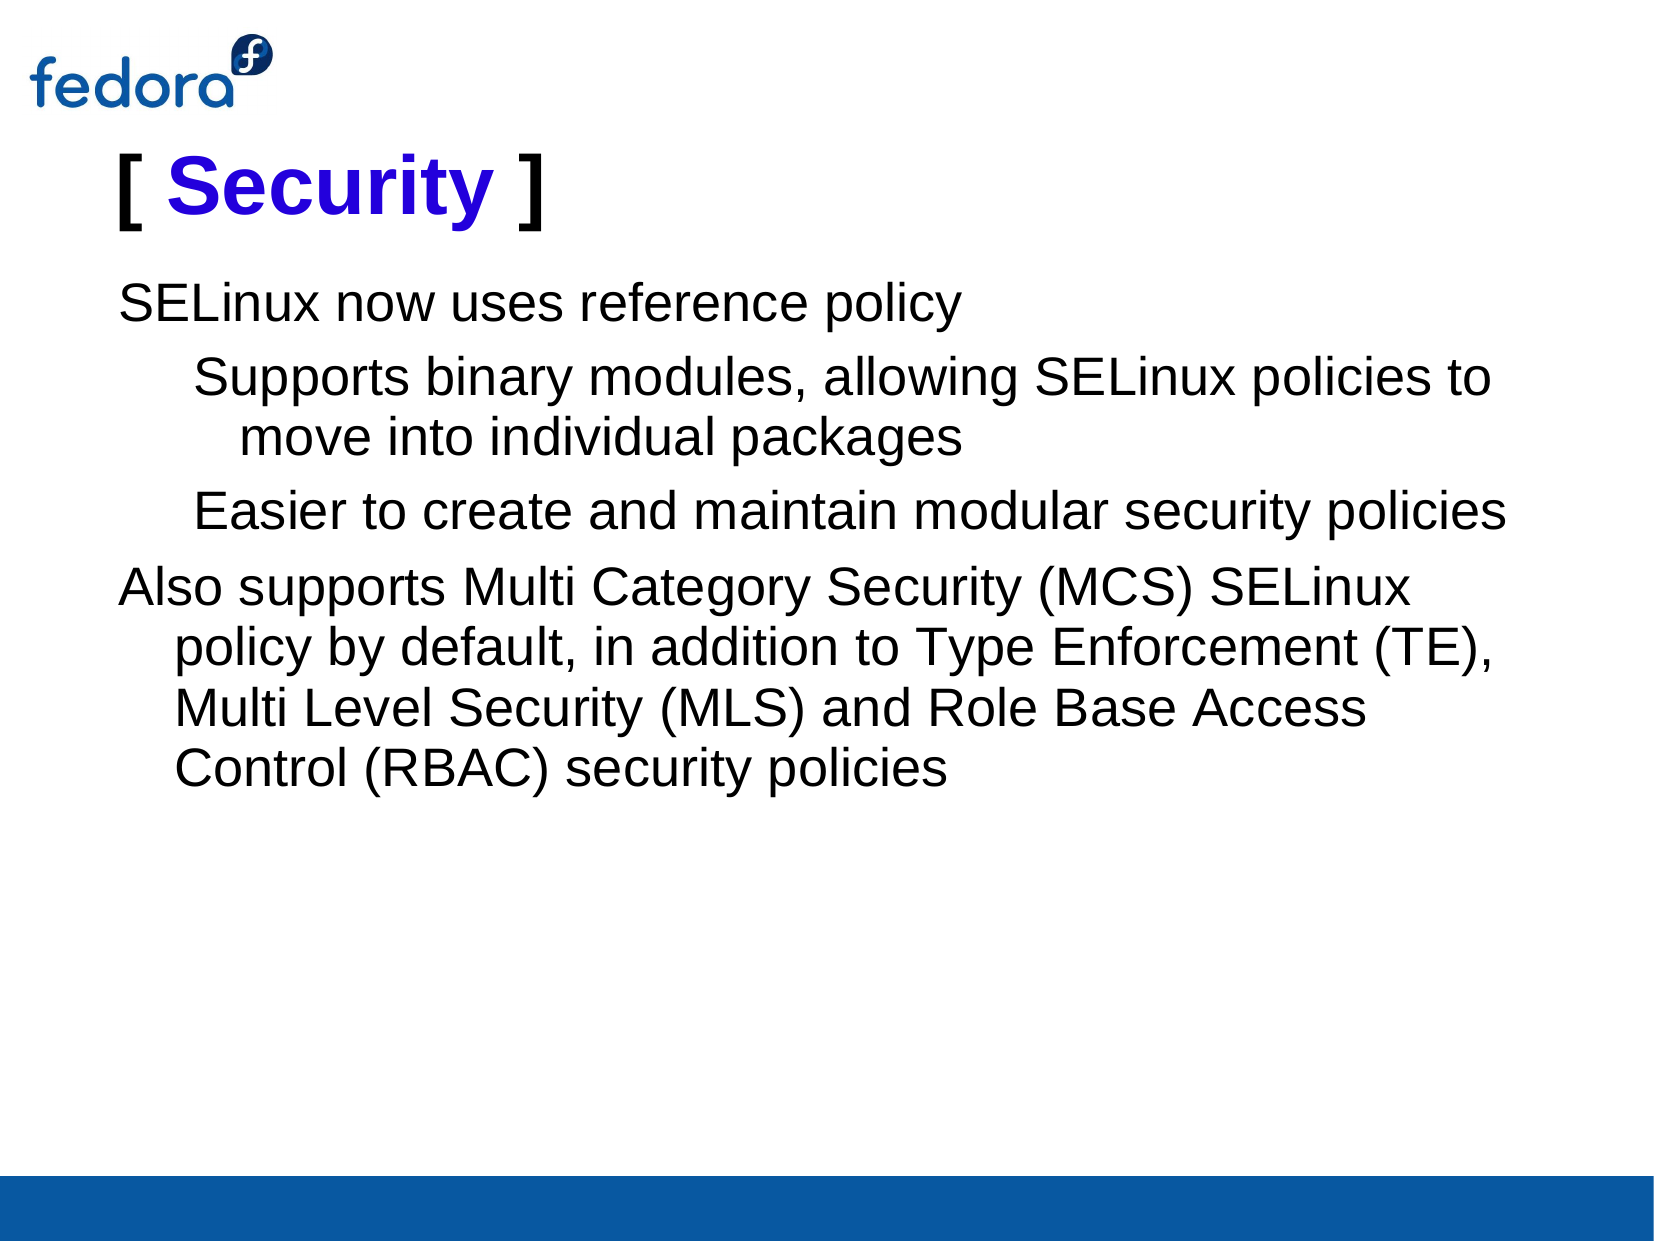

# [ Security ]
SELinux now uses reference policy
Supports binary modules, allowing SELinux policies to move into individual packages
Easier to create and maintain modular security policies
Also supports Multi Category Security (MCS) SELinux policy by default, in addition to Type Enforcement (TE), Multi Level Security (MLS) and Role Base Access Control (RBAC) security policies